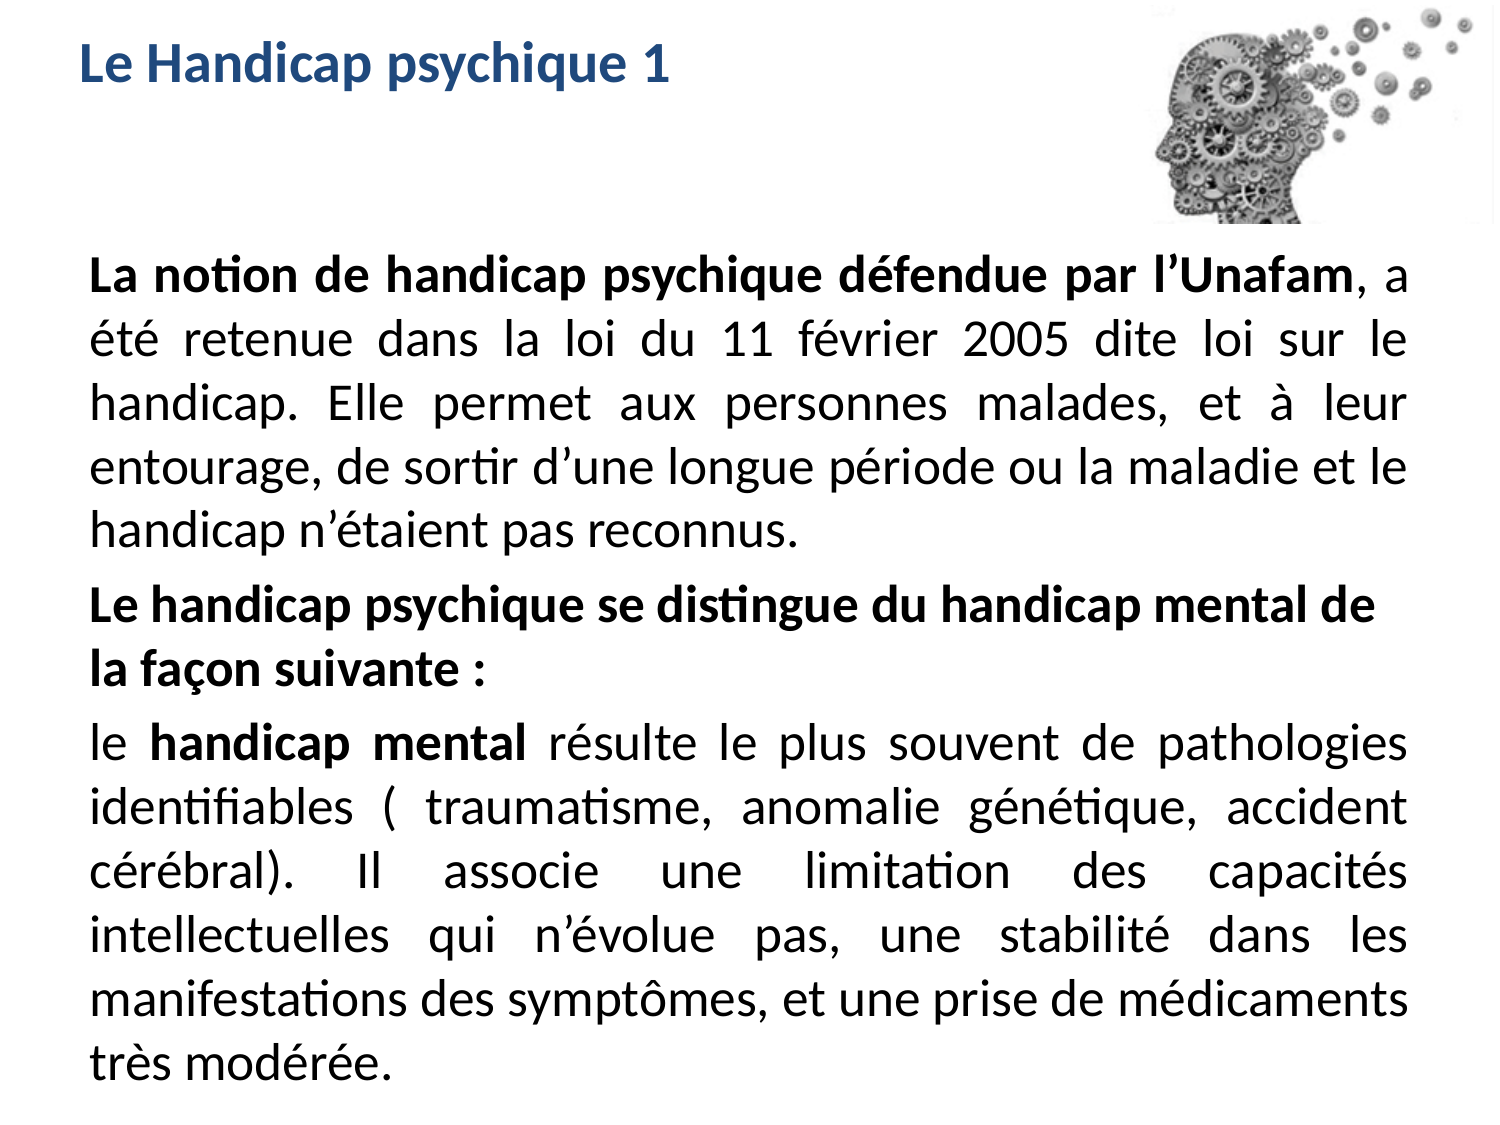

# Le Handicap psychique 1
La notion de handicap psychique défendue par l’Unafam, a été retenue dans la loi du 11 février 2005 dite loi sur le handicap. Elle permet aux personnes malades, et à leur entourage, de sortir d’une longue période ou la maladie et le handicap n’étaient pas reconnus.
Le handicap psychique se distingue du handicap mental de la façon suivante :
le handicap mental résulte le plus souvent de pathologies identifiables ( traumatisme, anomalie génétique, accident cérébral). Il associe une limitation des capacités intellectuelles qui n’évolue pas, une stabilité dans les manifestations des symptômes, et une prise de médicaments très modérée.